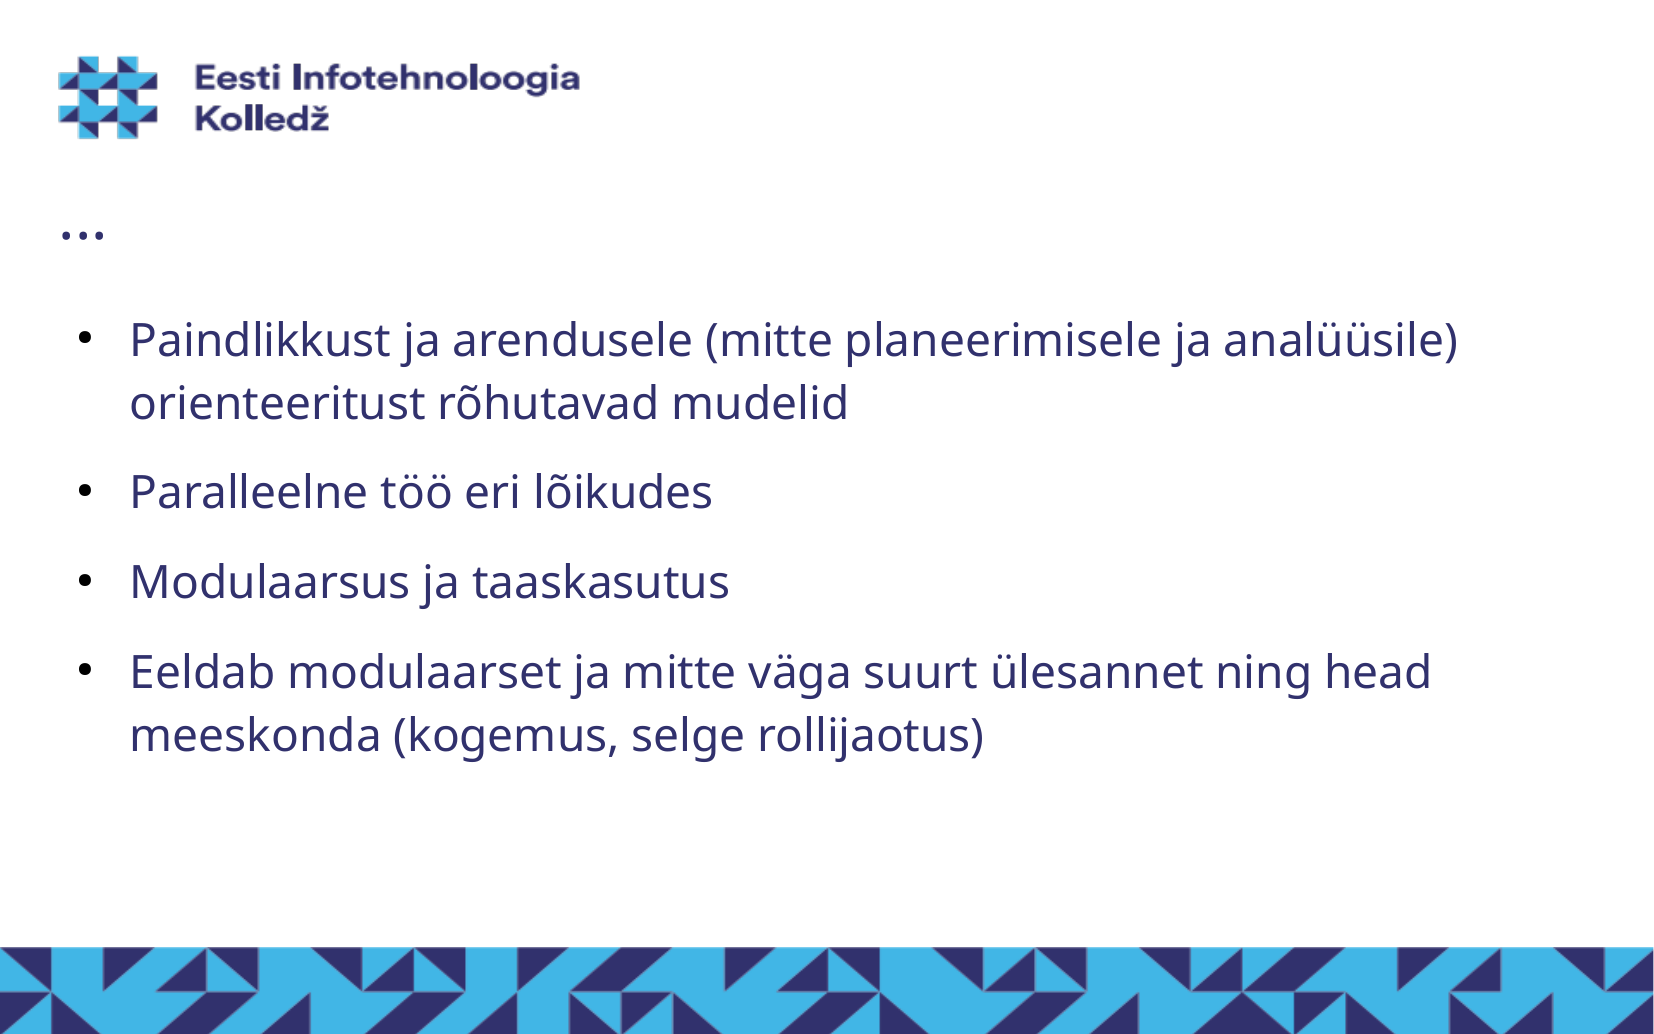

# ...
Paindlikkust ja arendusele (mitte planeerimisele ja analüüsile) orienteeritust rõhutavad mudelid
Paralleelne töö eri lõikudes
Modulaarsus ja taaskasutus
Eeldab modulaarset ja mitte väga suurt ülesannet ning head meeskonda (kogemus, selge rollijaotus)